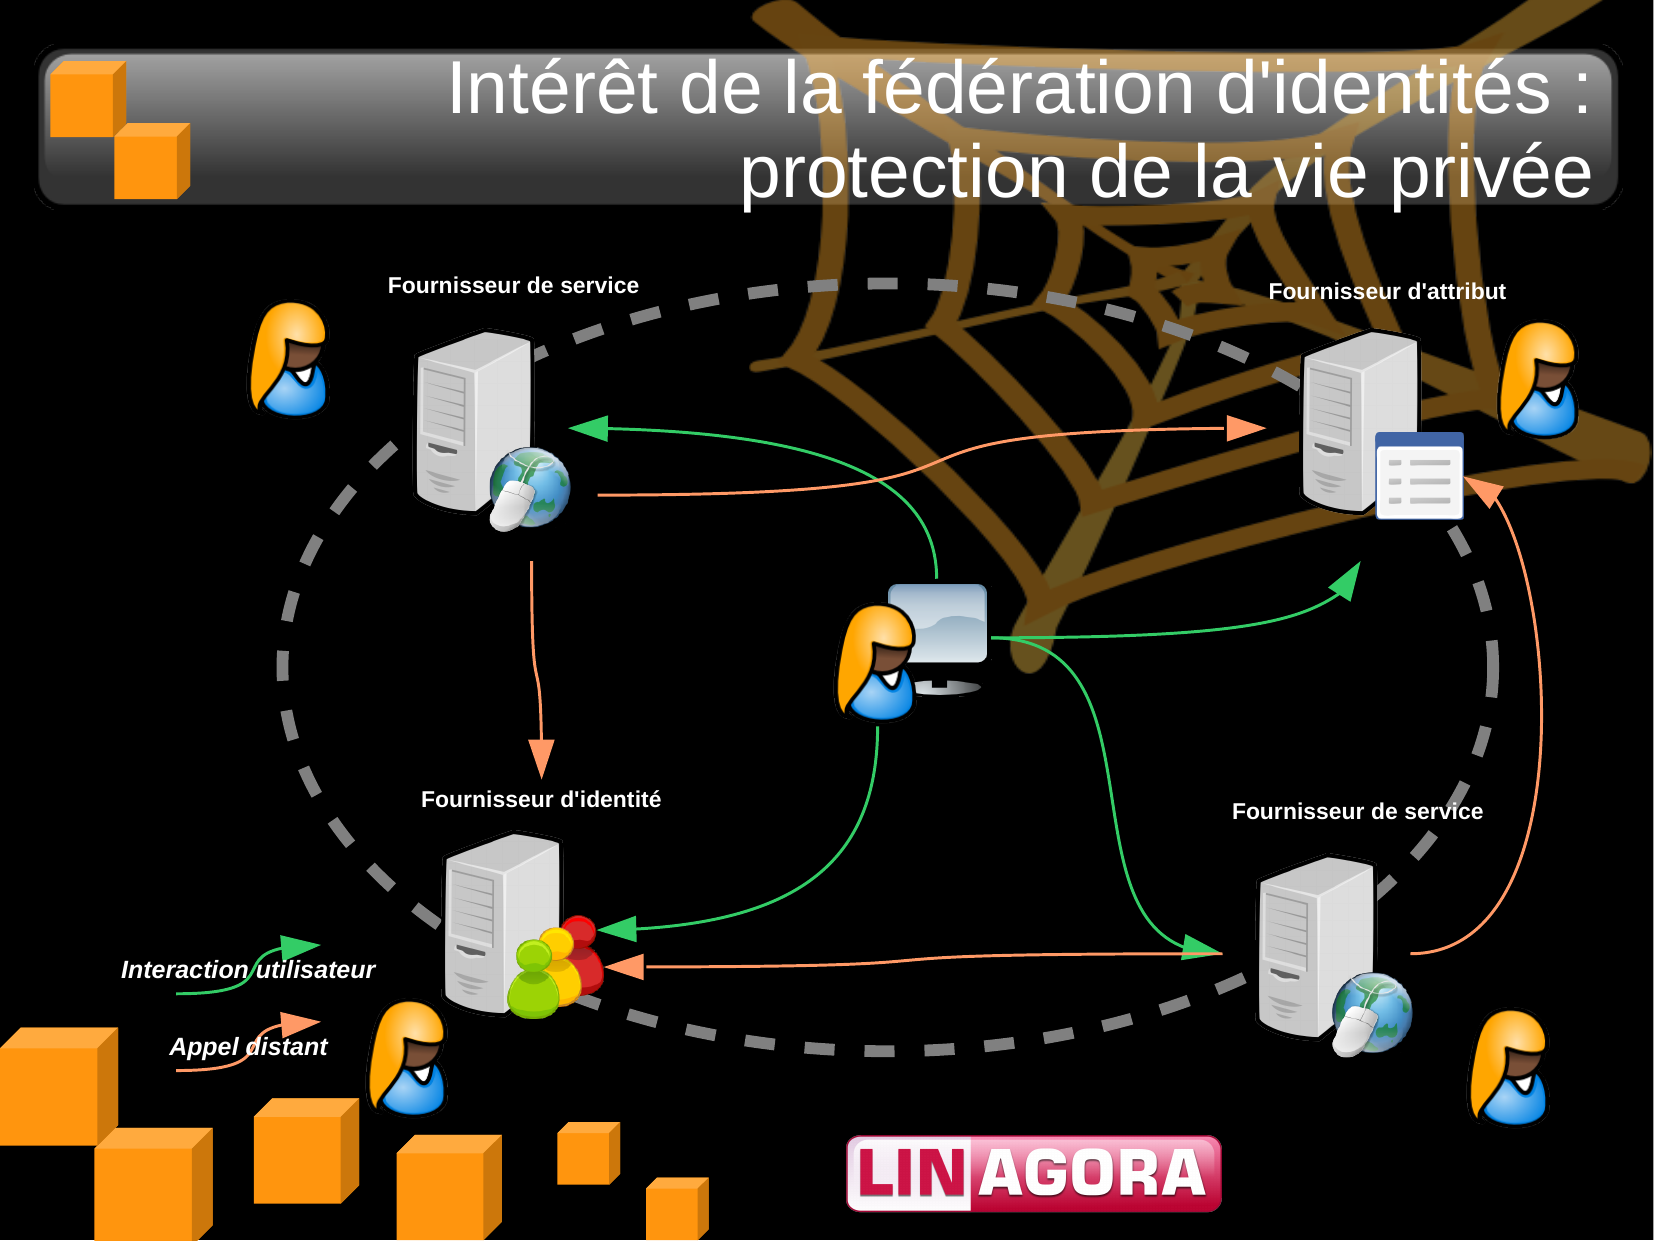

# Intérêt de la fédération d'identités : protection de la vie privée
Fournisseur de service
Fournisseur d'attribut
Fournisseur d'identité
Fournisseur de service